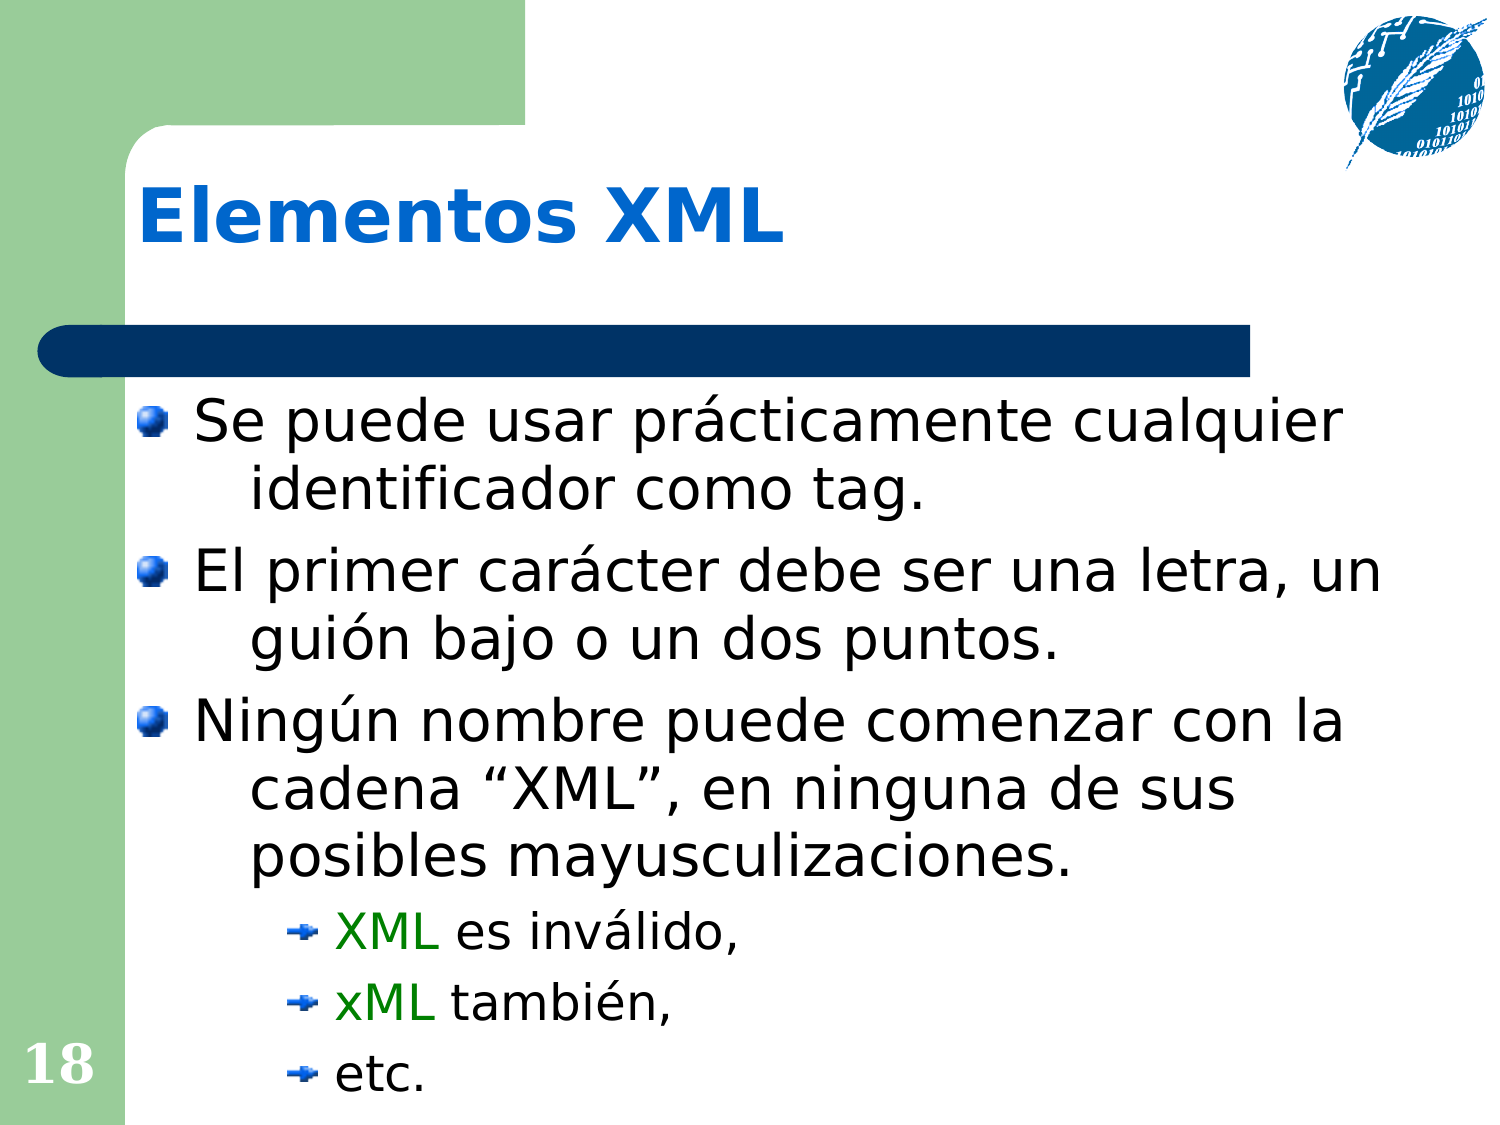

# Elementos XML
Se puede usar prácticamente cualquier identificador como tag.
El primer carácter debe ser una letra, un guión bajo o un dos puntos.
Ningún nombre puede comenzar con la cadena “XML”, en ninguna de sus posibles mayusculizaciones.
XML es inválido,
xML también,
etc.
18